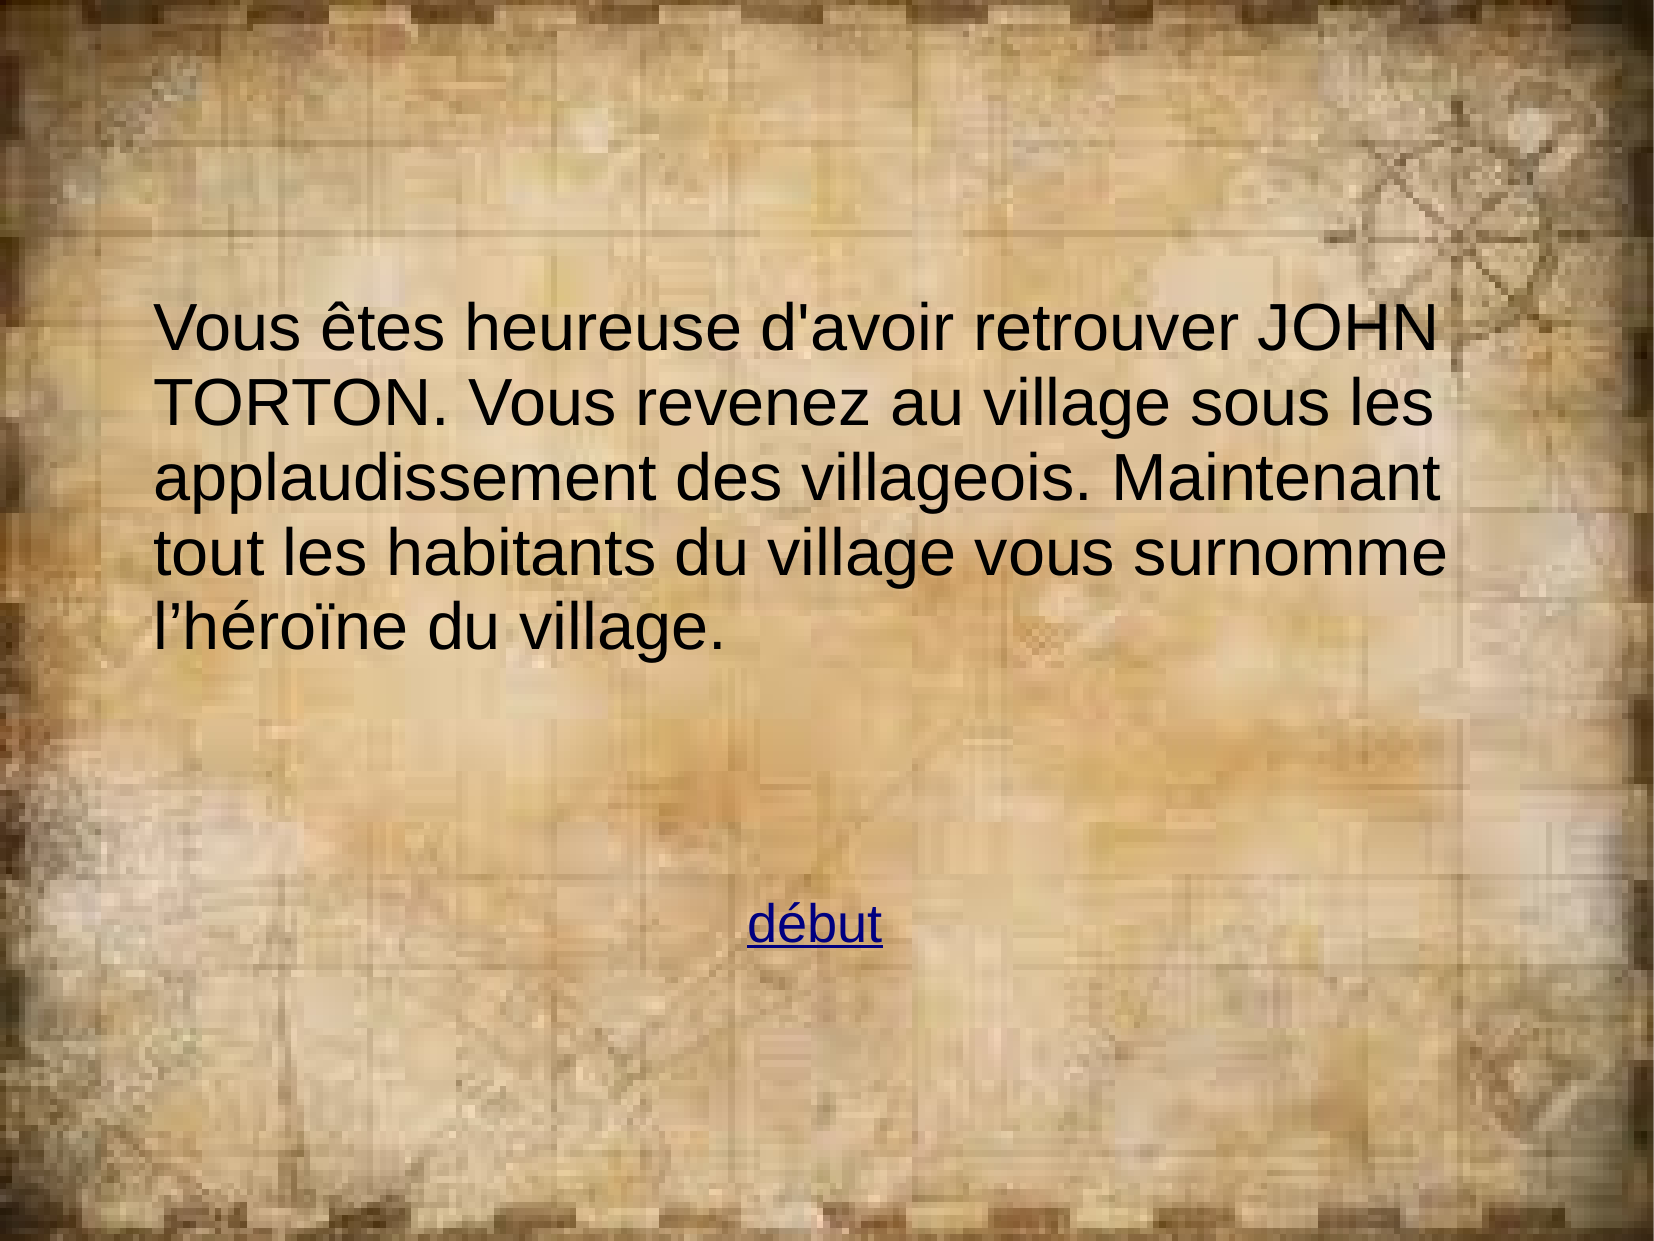

#
Vous êtes heureuse d'avoir retrouver JOHN TORTON. Vous revenez au village sous les applaudissement des villageois. Maintenant tout les habitants du village vous surnomme l’héroïne du village.
début